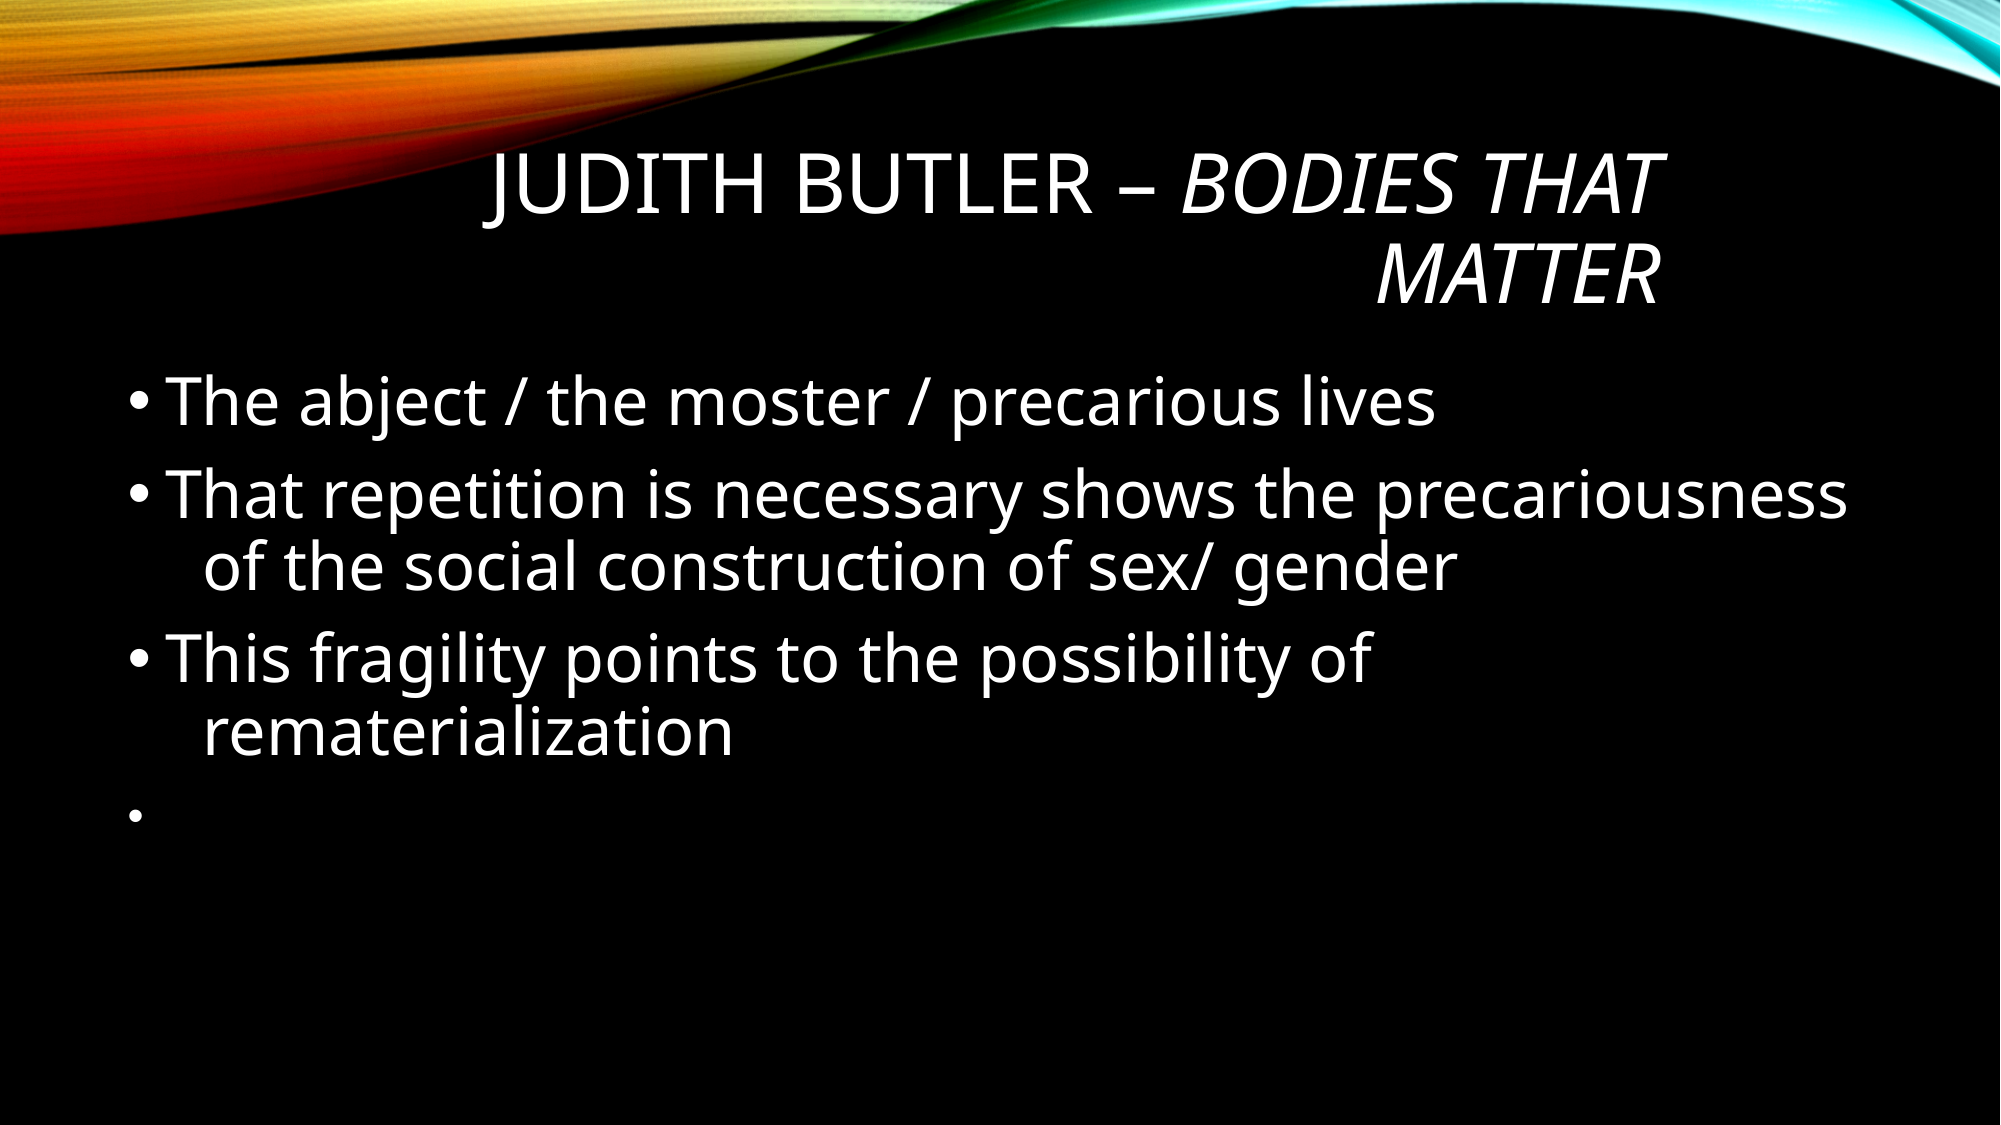

# Judith Butler – BoDies That Matter
The abject / the moster / precarious lives
That repetition is necessary shows the precariousness of the social construction of sex/ gender
This fragility points to the possibility of rematerialization